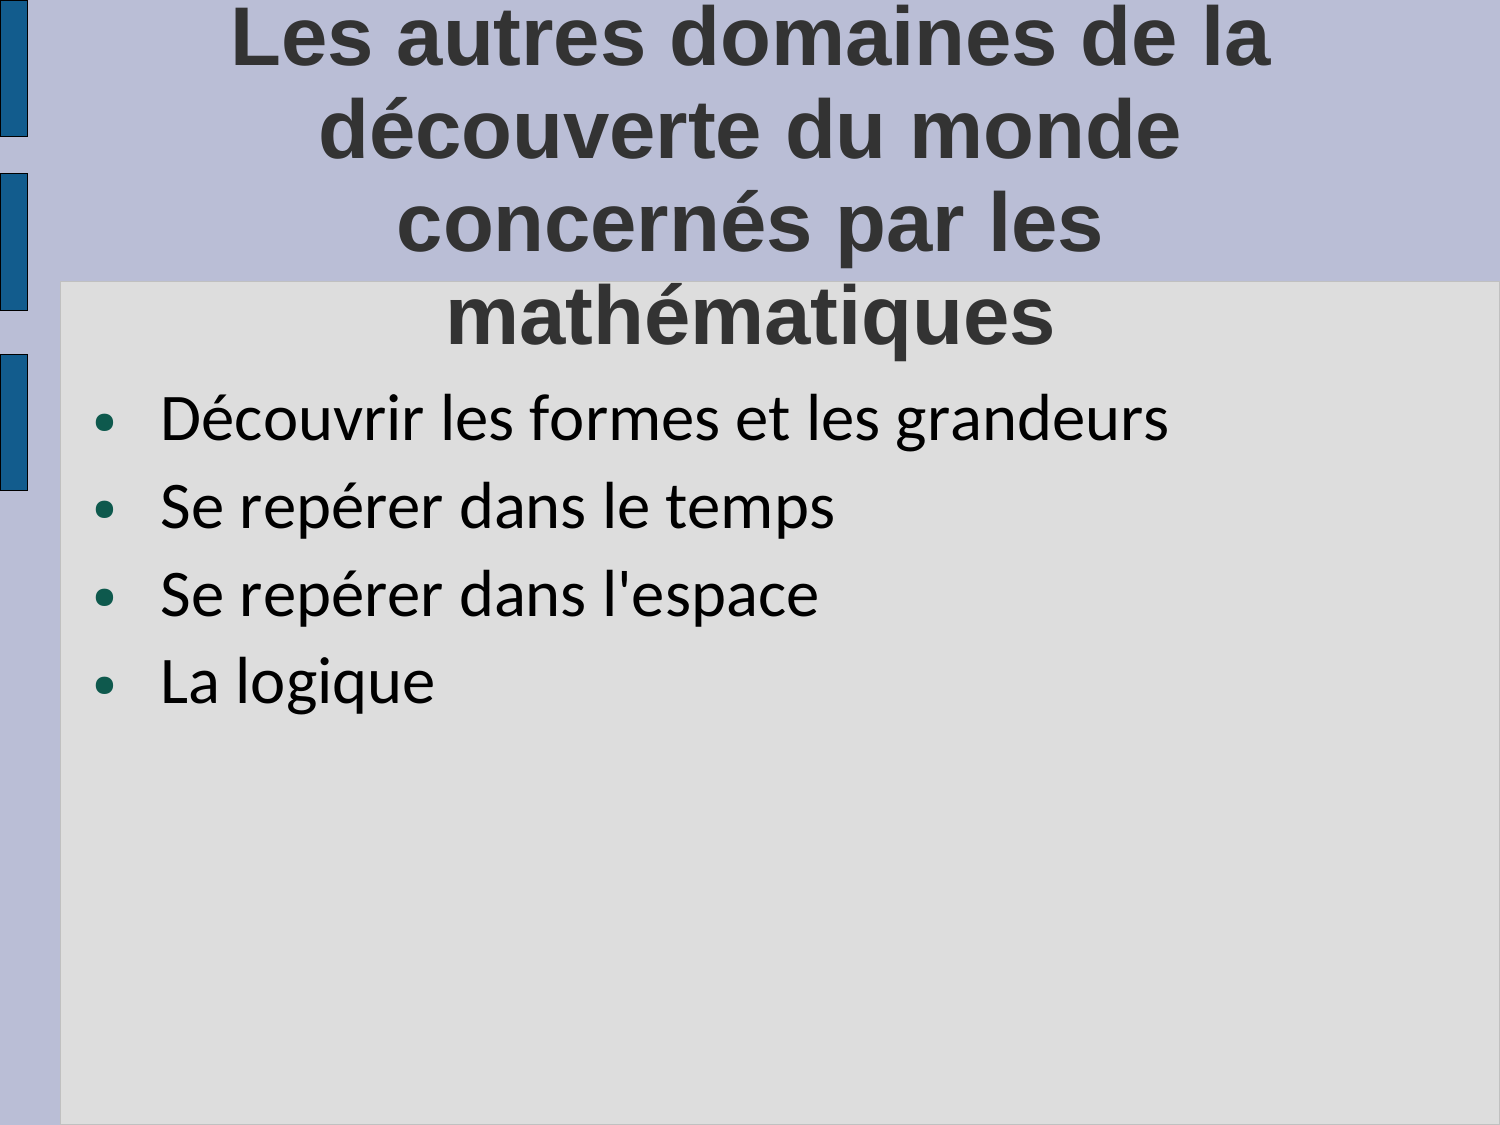

# Les autres domaines de la découverte du monde concernés par les mathématiques
 Découvrir les formes et les grandeurs
 Se repérer dans le temps
 Se repérer dans l'espace
 La logique